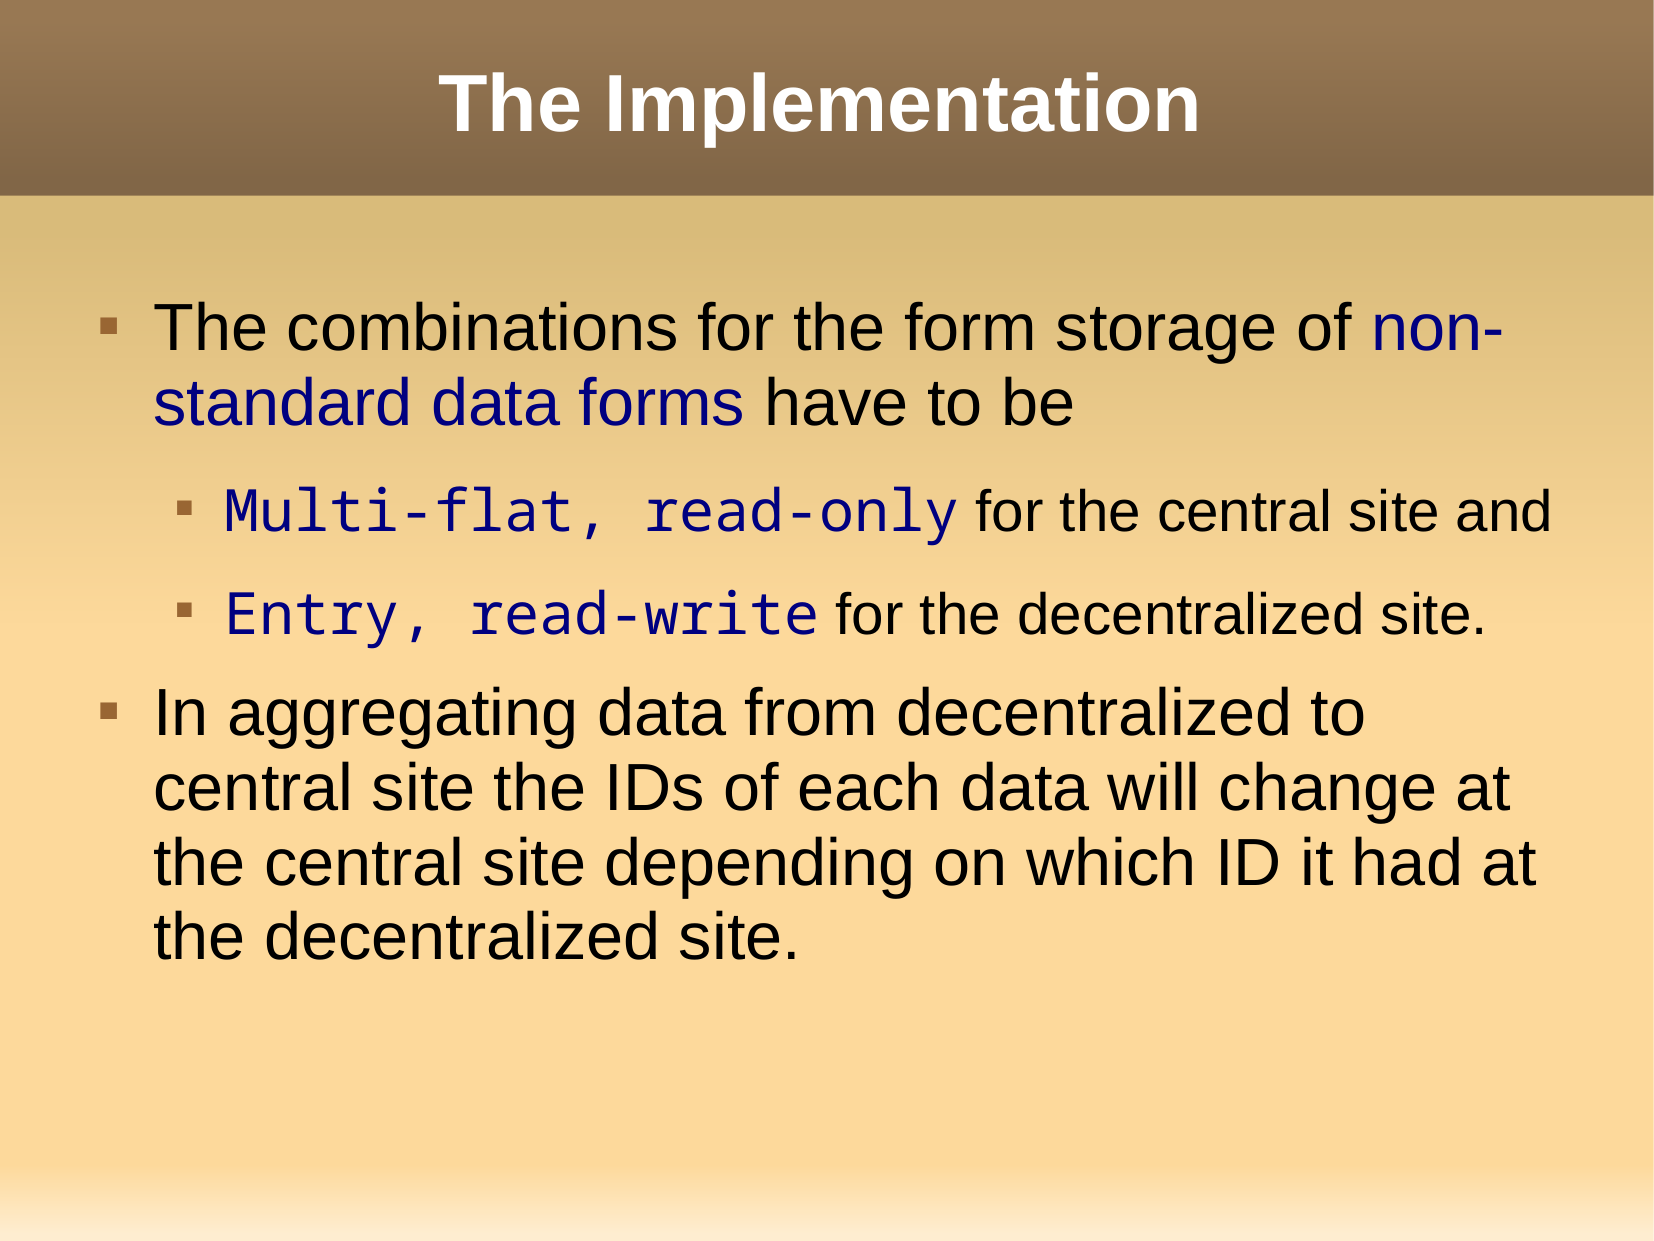

# The Implementation
The combinations for the form storage of non-standard data forms have to be
Multi-flat, read-only for the central site and
Entry, read-write for the decentralized site.
In aggregating data from decentralized to central site the IDs of each data will change at the central site depending on which ID it had at the decentralized site.